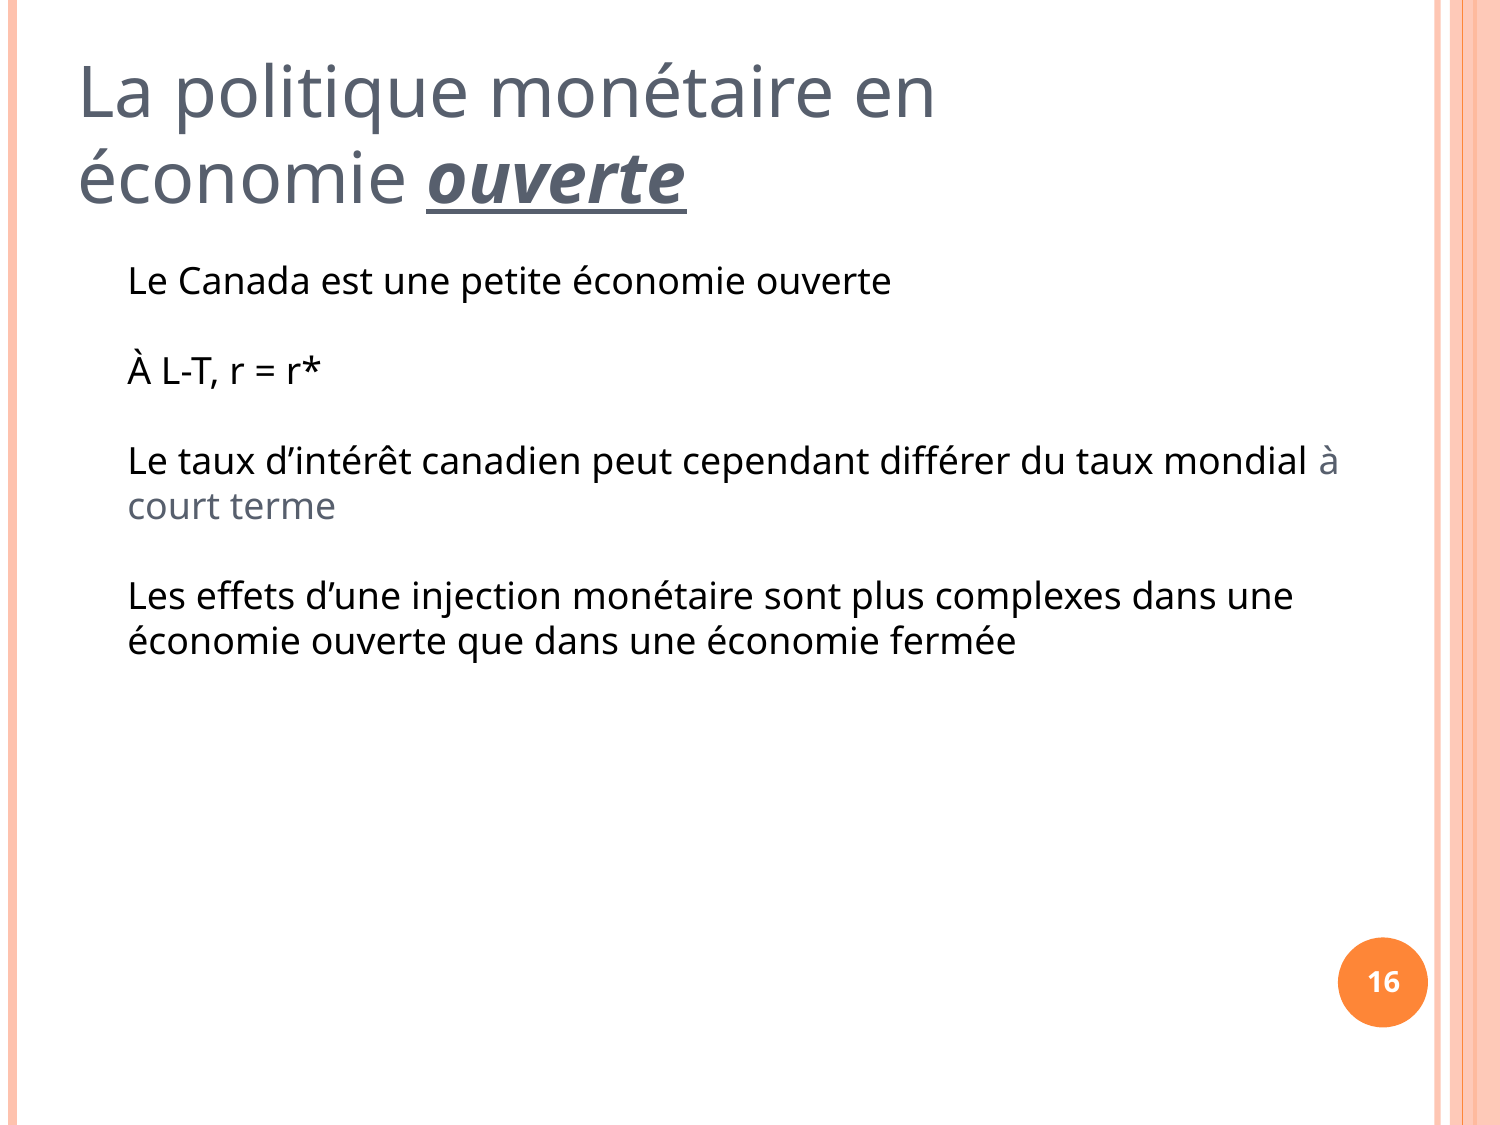

# La politique monétaire en économie ouverte
Le Canada est une petite économie ouverte
À L-T, r = r*
Le taux d’intérêt canadien peut cependant différer du taux mondial à court terme
Les effets d’une injection monétaire sont plus complexes dans une économie ouverte que dans une économie fermée